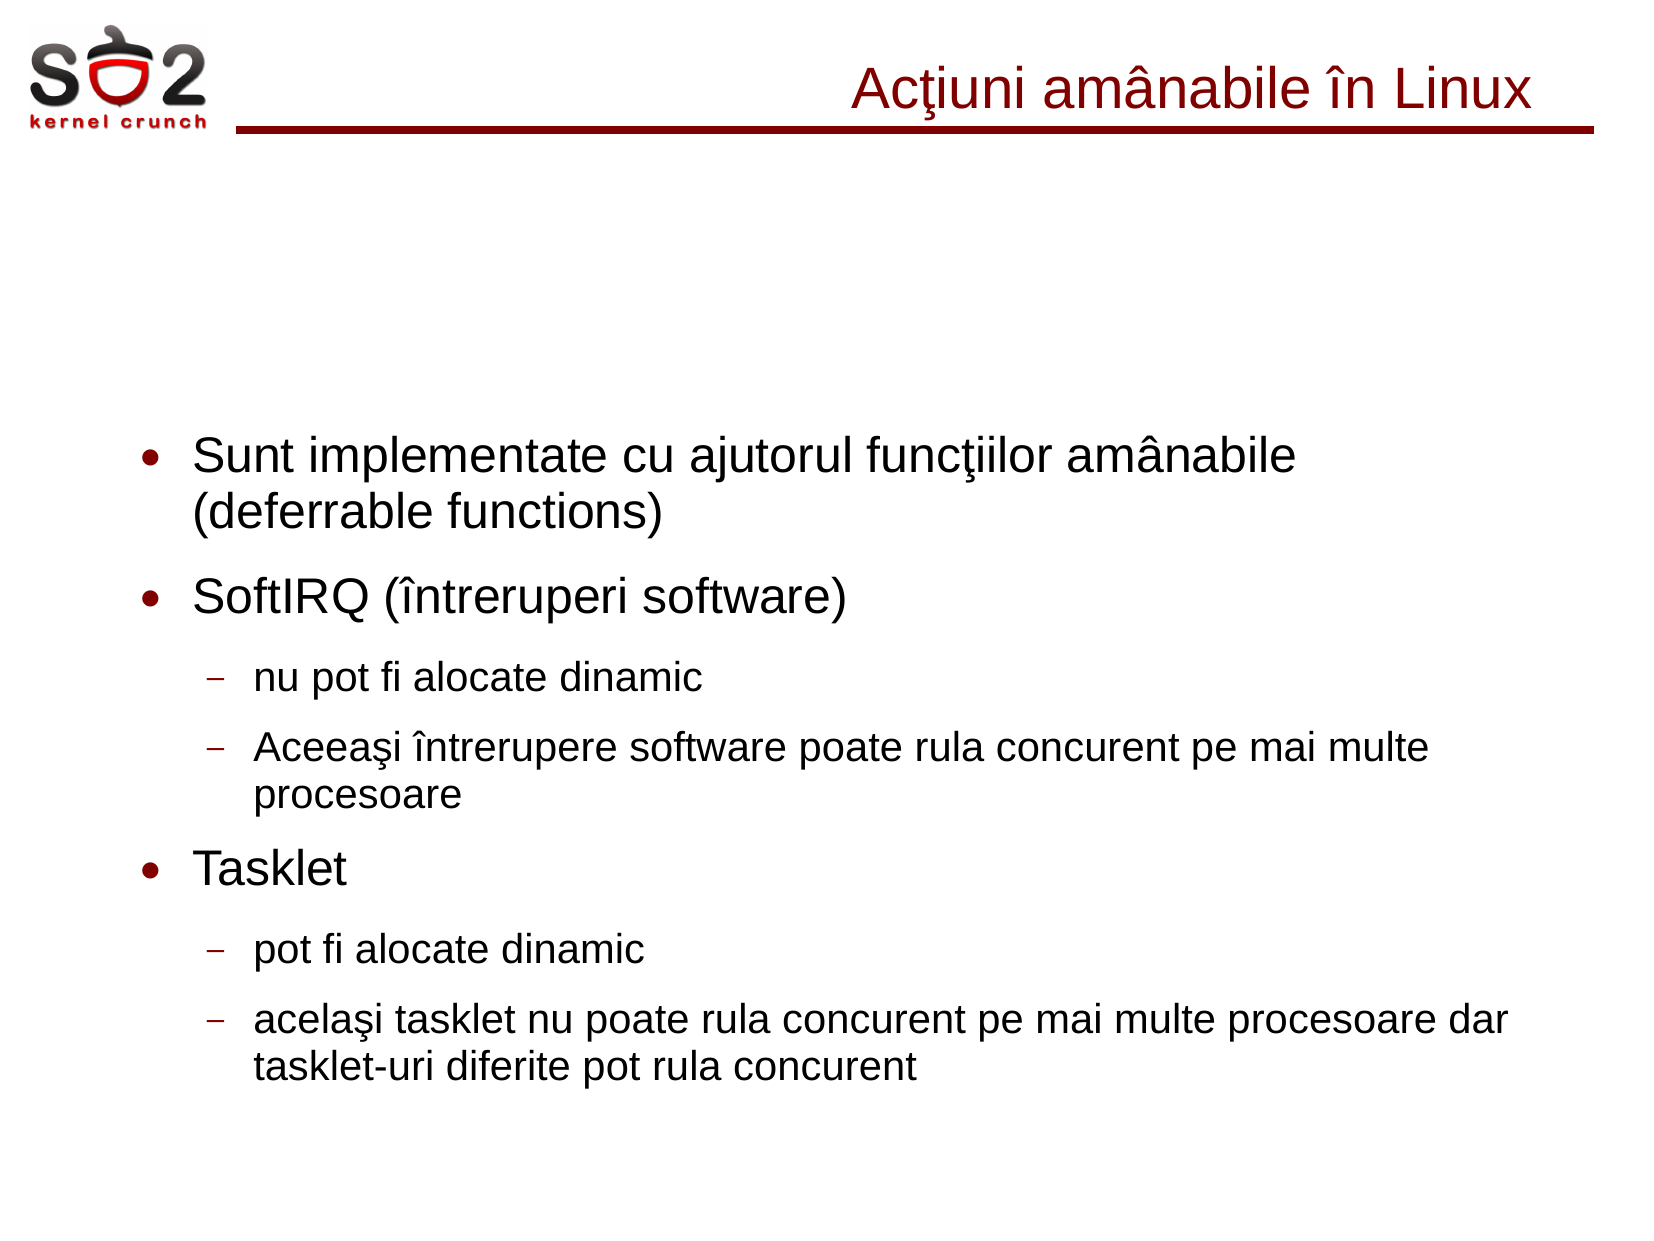

# Acţiuni amânabile în Linux
Sunt implementate cu ajutorul funcţiilor amânabile (deferrable functions)
SoftIRQ (întreruperi software)
nu pot fi alocate dinamic
Aceeaşi întrerupere software poate rula concurent pe mai multe procesoare
Tasklet
pot fi alocate dinamic
acelaşi tasklet nu poate rula concurent pe mai multe procesoare dar tasklet-uri diferite pot rula concurent